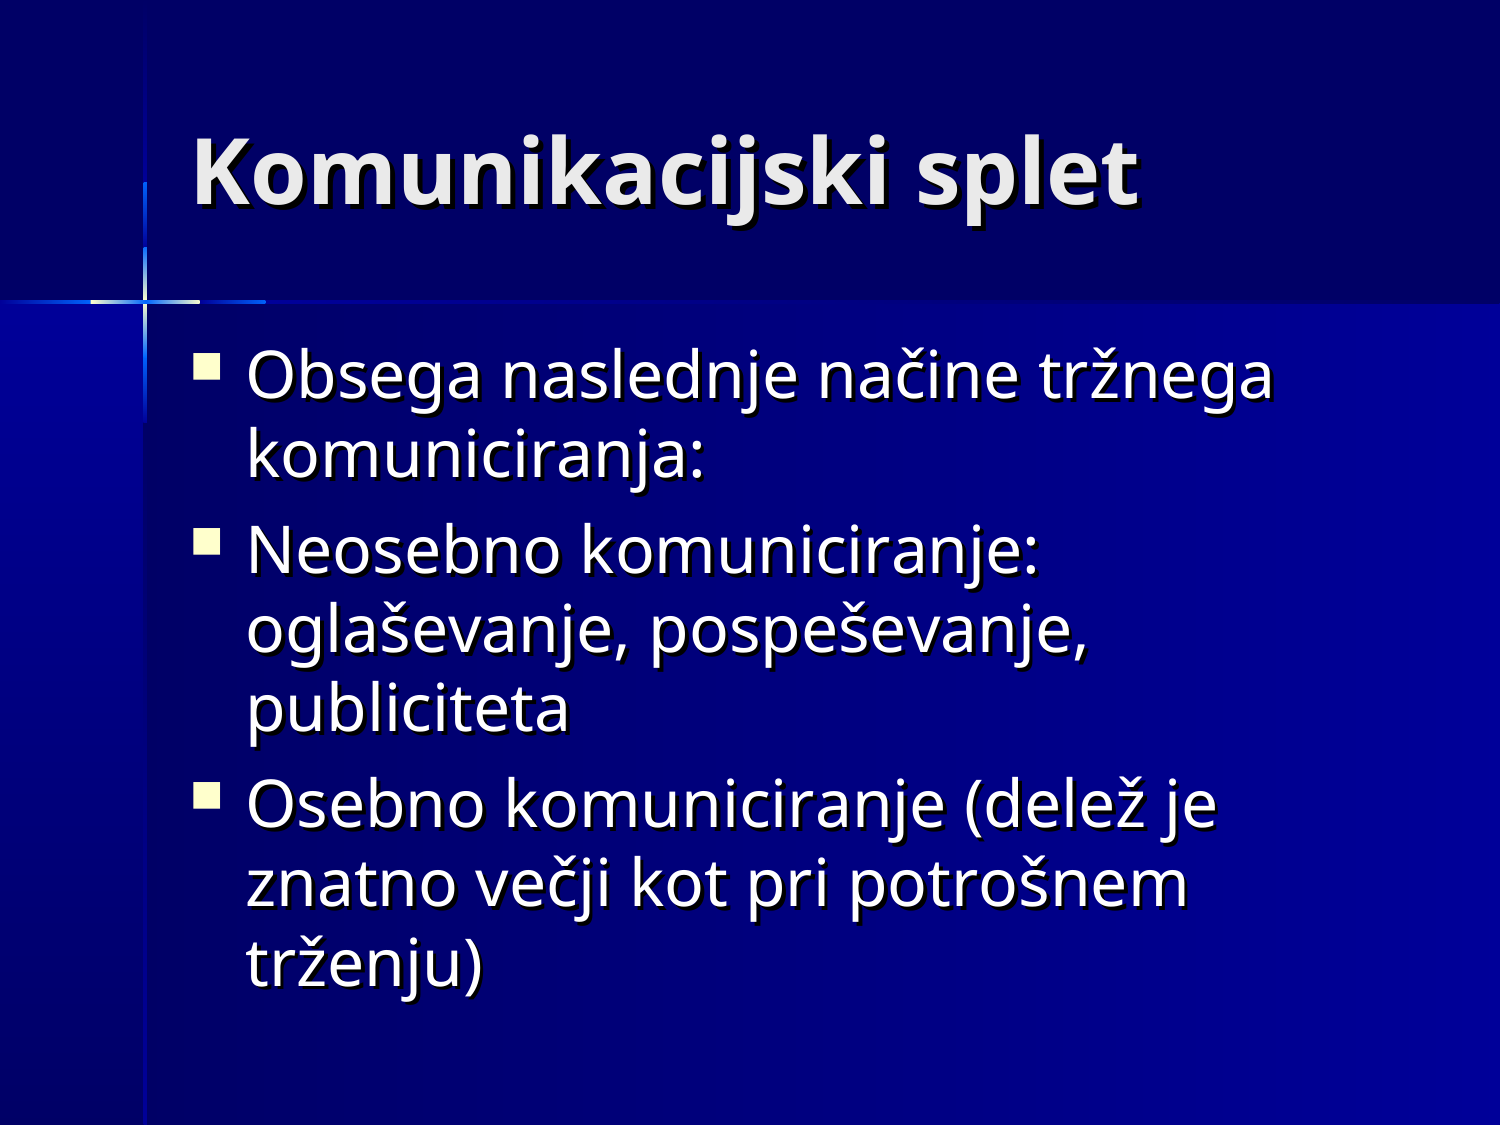

# Komunikacijski splet
Obsega naslednje načine tržnega komuniciranja:
Neosebno komuniciranje: oglaševanje, pospeševanje, publiciteta
Osebno komuniciranje (delež je znatno večji kot pri potrošnem trženju)